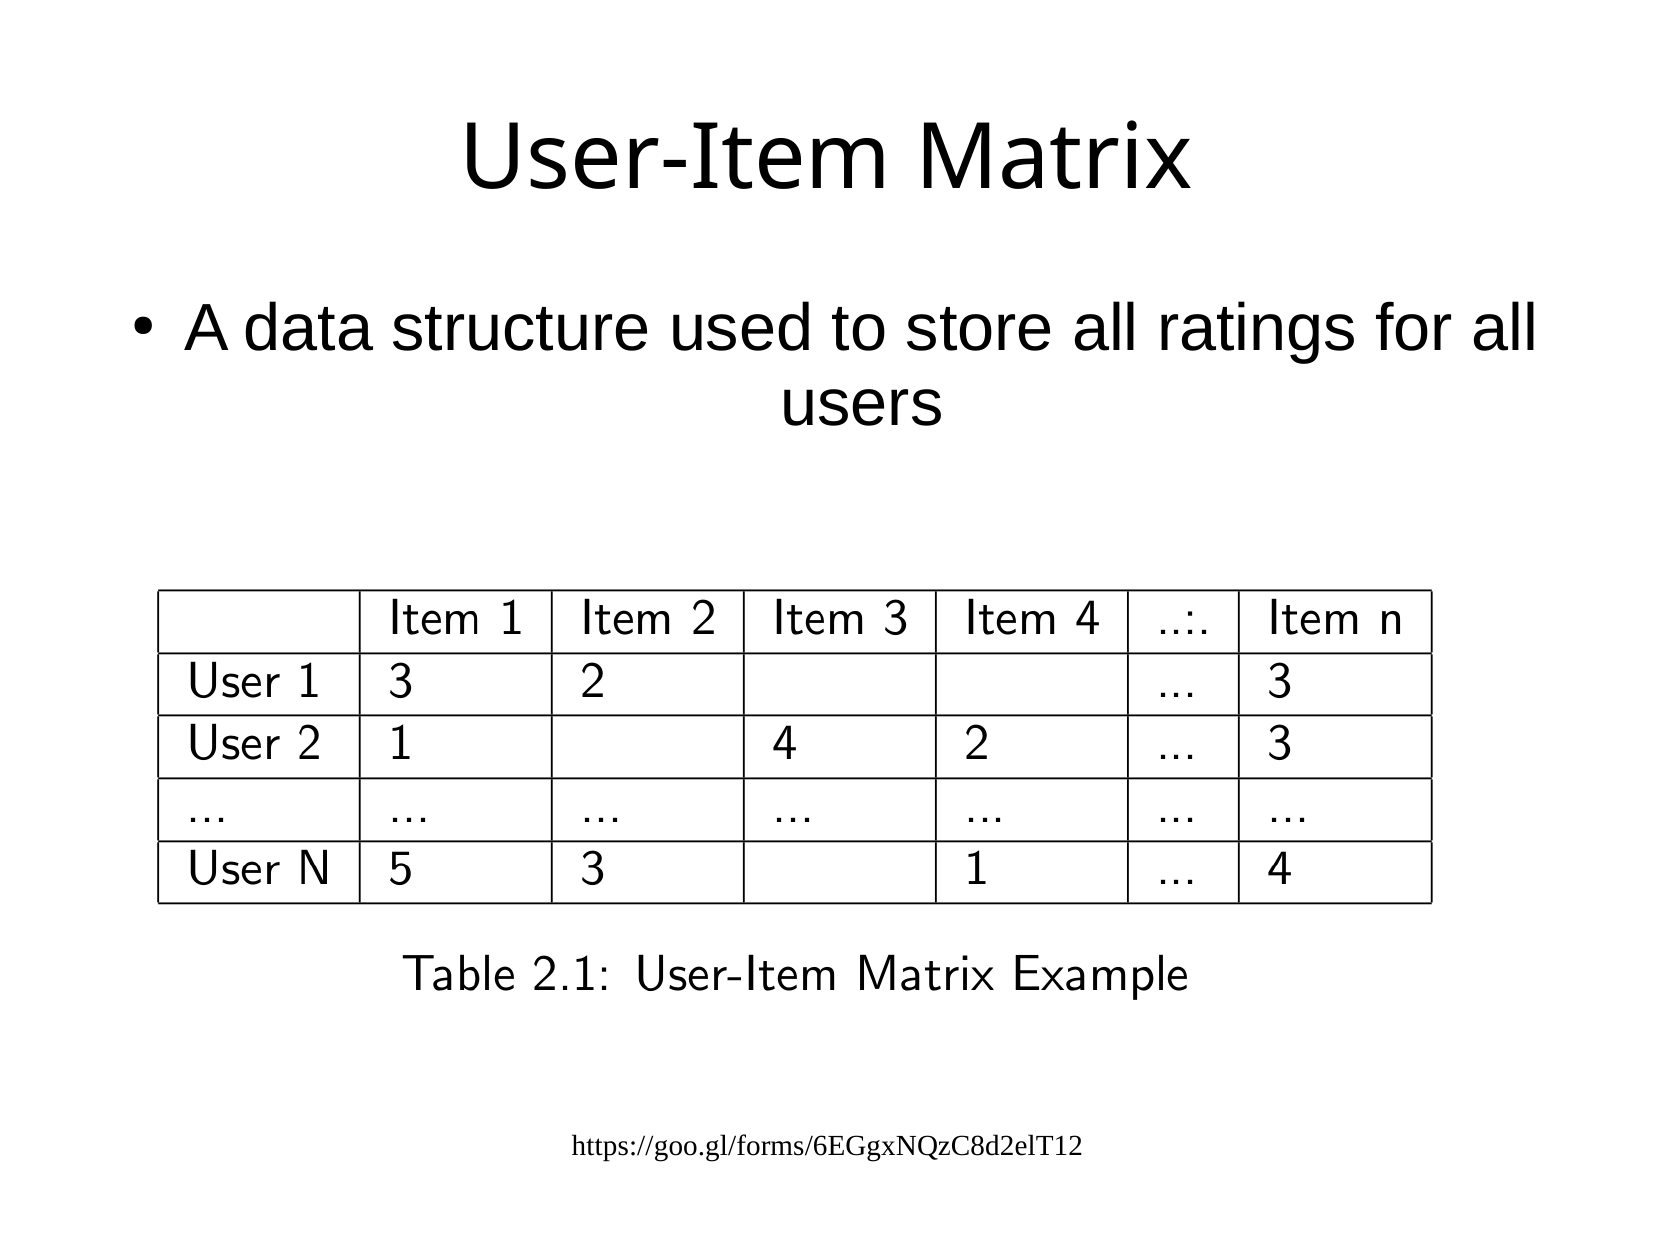

# User-Item Matrix
A data structure used to store all ratings for all users
https://goo.gl/forms/6EGgxNQzC8d2elT12